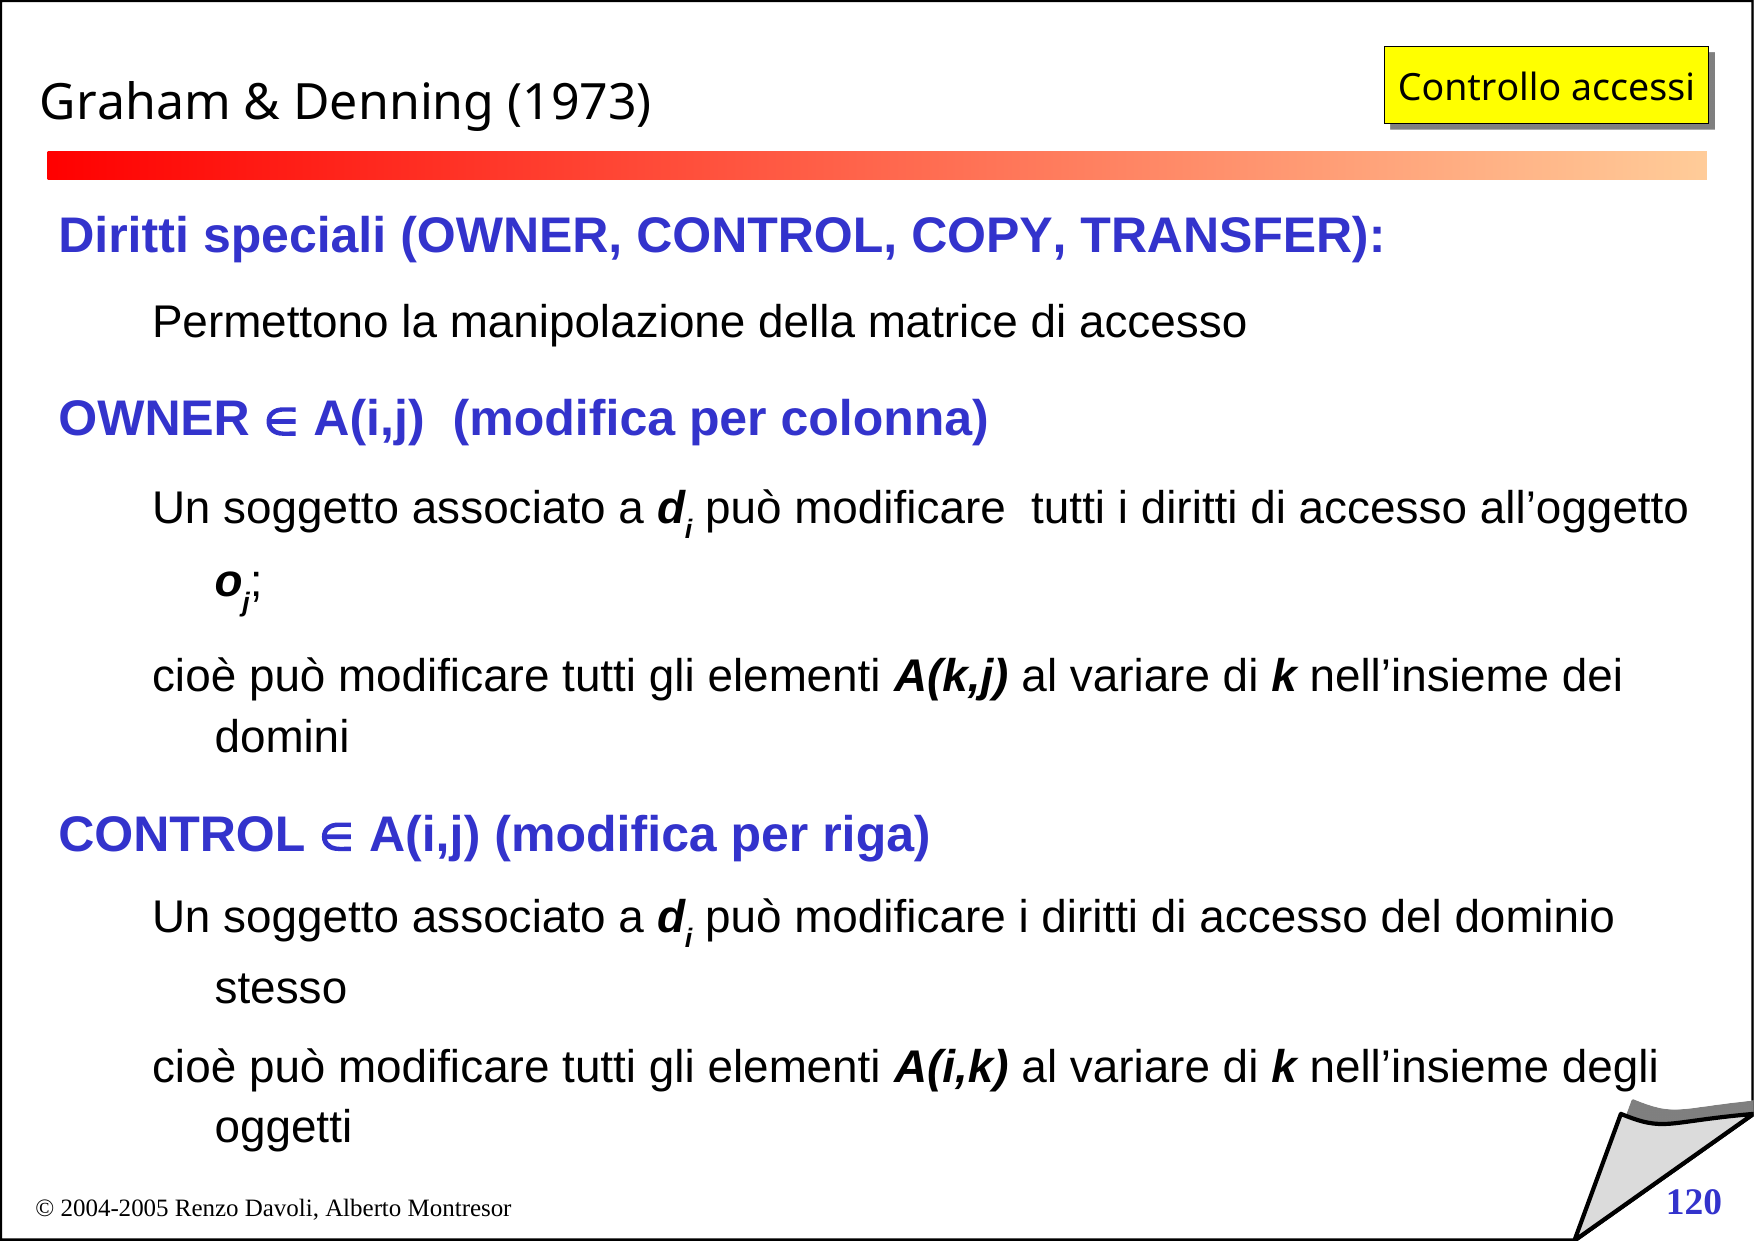

Controllo accessi
# Graham & Denning (1973)
Diritti speciali (OWNER, CONTROL, COPY, TRANSFER):
Permettono la manipolazione della matrice di accesso
OWNER  A(i,j) (modifica per colonna)
Un soggetto associato a di può modificare tutti i diritti di accesso all’oggetto oj;
cioè può modificare tutti gli elementi A(k,j) al variare di k nell’insieme dei domini
CONTROL  A(i,j) (modifica per riga)
Un soggetto associato a di può modificare i diritti di accesso del dominio stesso
cioè può modificare tutti gli elementi A(i,k) al variare di k nell’insieme degli oggetti